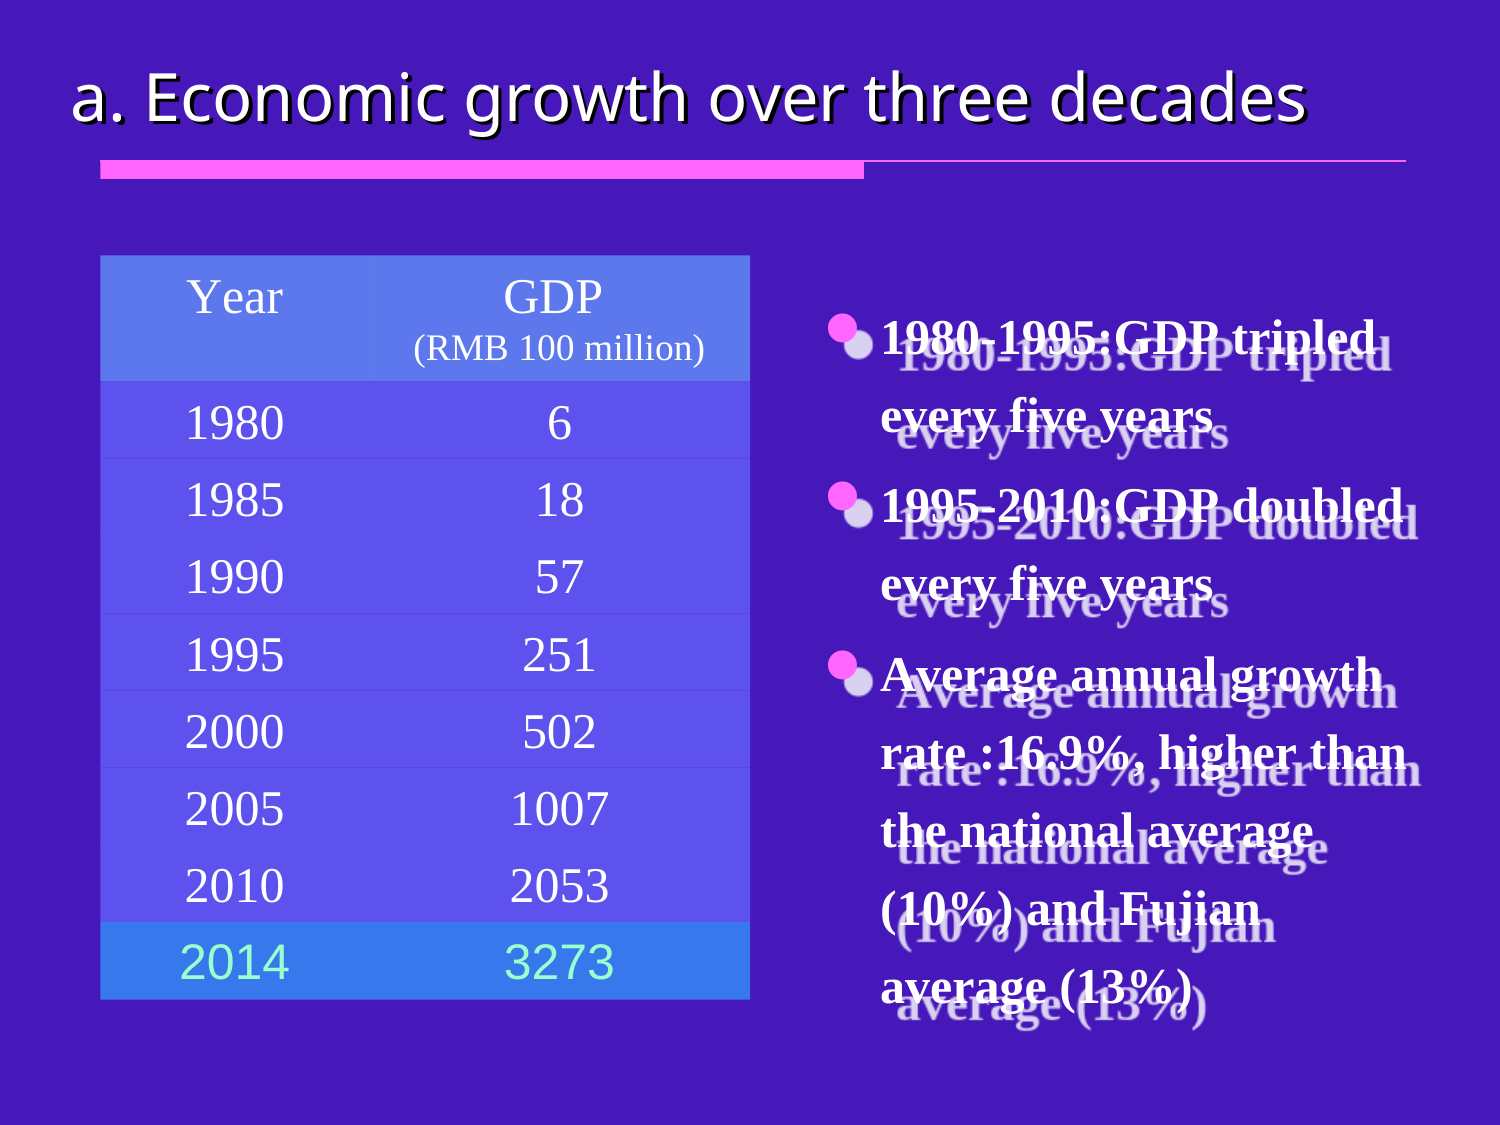

# a. Economic growth over three decades
| Year | GDP (RMB 100 million) |
| --- | --- |
| 1980 | 6 |
| 1985 | 18 |
| 1990 | 57 |
| 1995 | 251 |
| 2000 | 502 |
| 2005 | 1007 |
| 2010 | 2053 |
| 2014 | 3273 |
1980-1995:GDP tripled every five years
1995-2010:GDP doubled every five years
Average annual growth rate :16.9%, higher than the national average (10%) and Fujian average (13%)